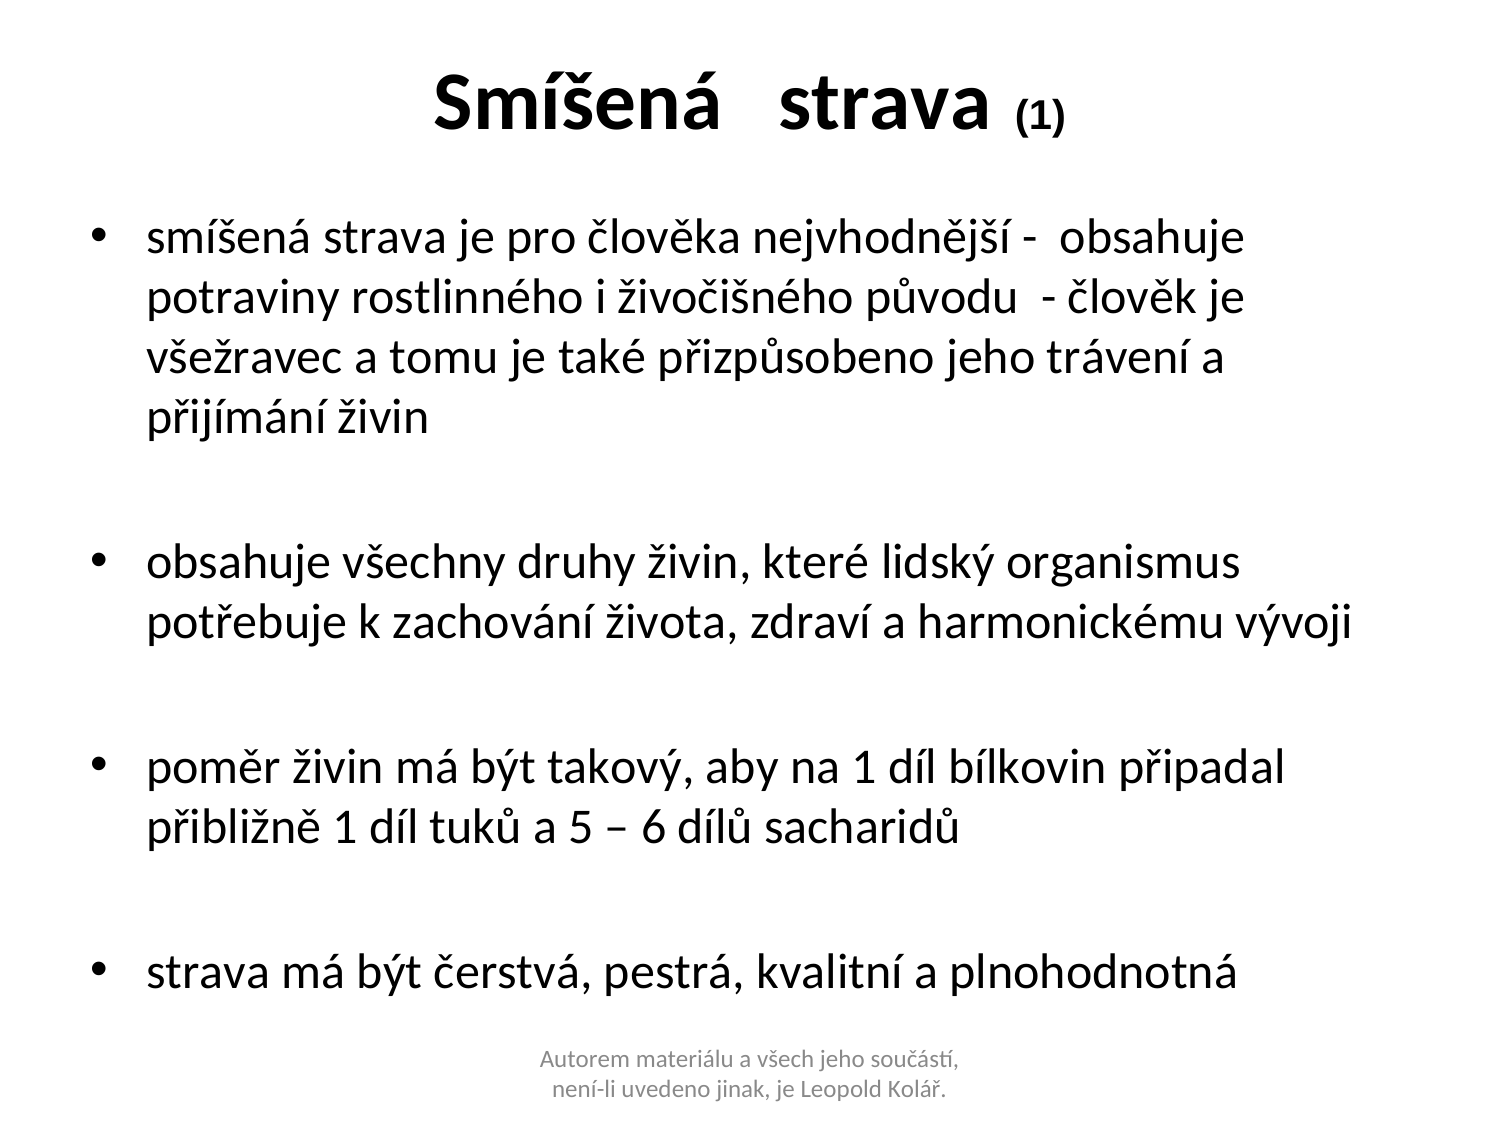

# Smíšená strava (1)
smíšená strava je pro člověka nejvhodnější - obsahuje potraviny rostlinného i živočišného původu - člověk je všežravec a tomu je také přizpůsobeno jeho trávení a přijímání živin
obsahuje všechny druhy živin, které lidský organismus potřebuje k zachování života, zdraví a harmonickému vývoji
poměr živin má být takový, aby na 1 díl bílkovin připadal přibližně 1 díl tuků a 5 – 6 dílů sacharidů
strava má být čerstvá, pestrá, kvalitní a plnohodnotná
Autorem materiálu a všech jeho součástí, není-li uvedeno jinak, je Leopold Kolář.